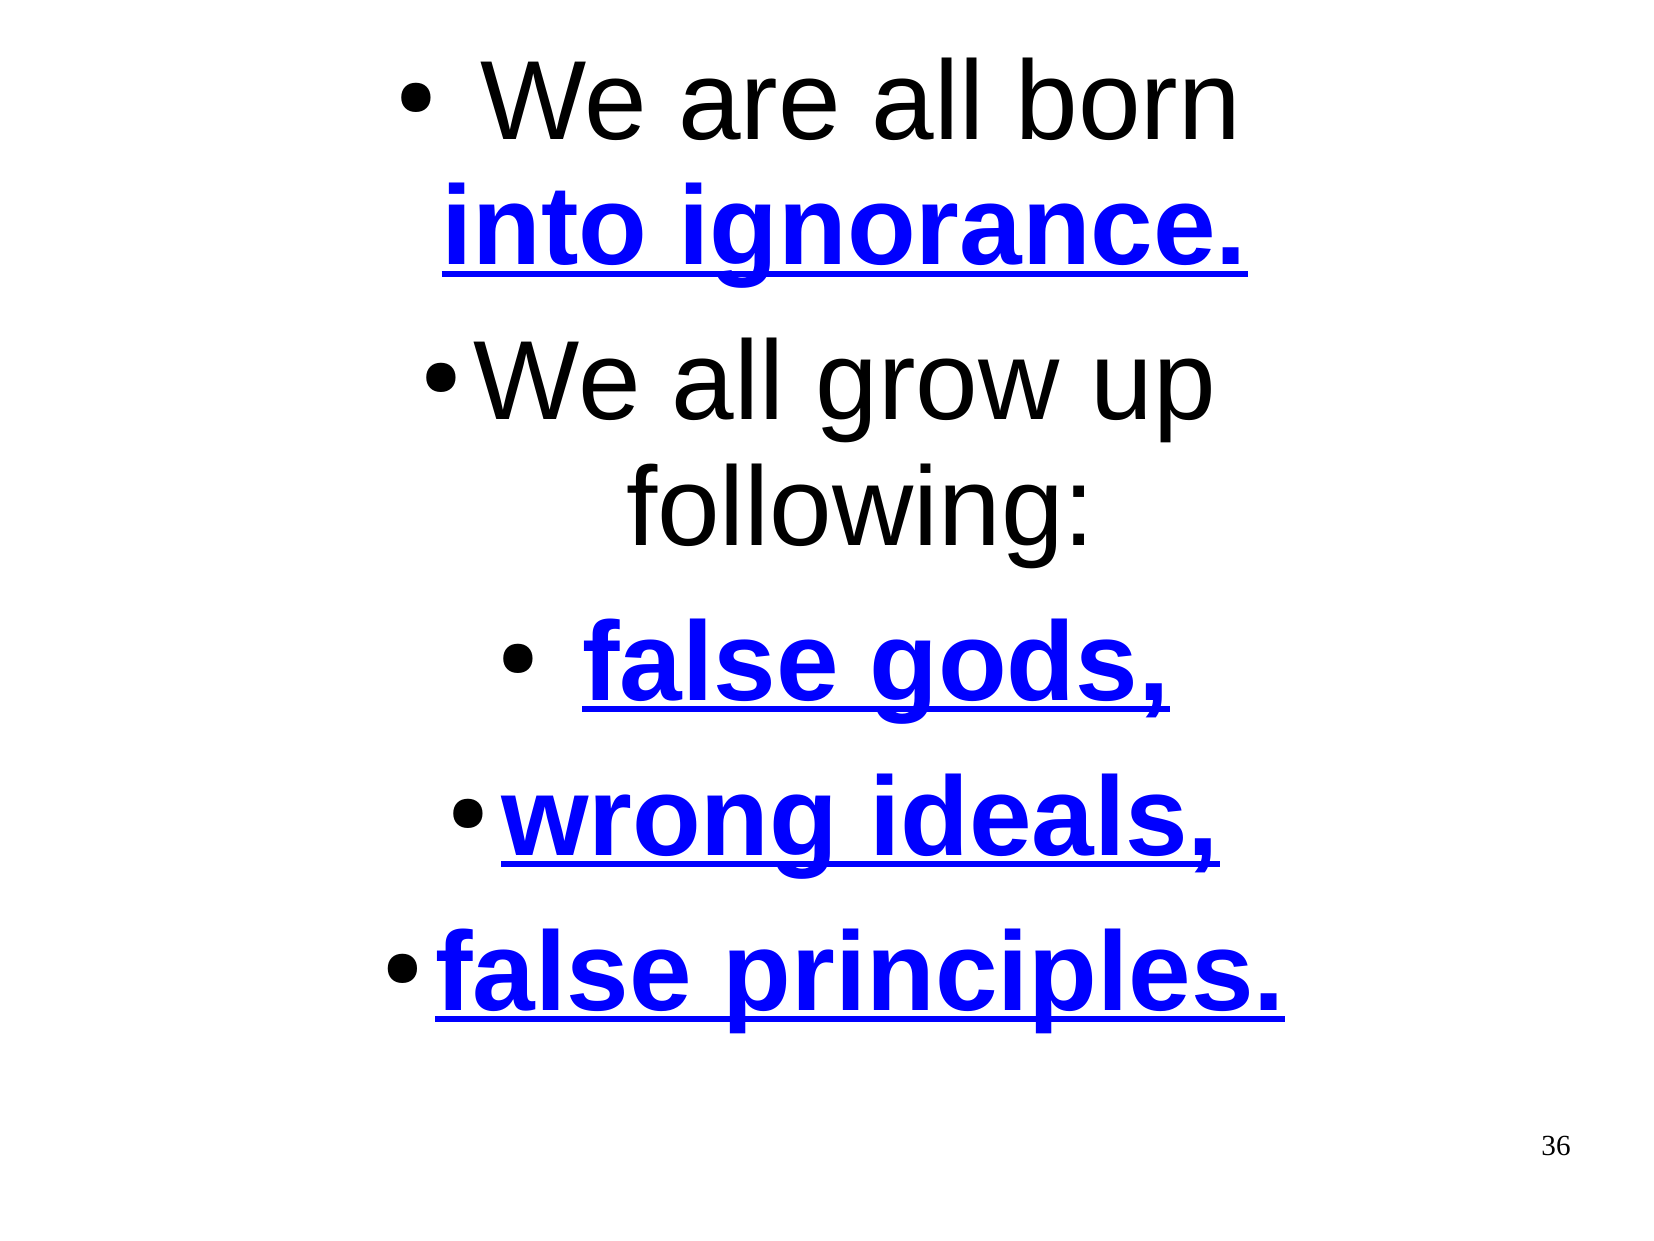

# We are all born into ignorance.
We all grow up
following:
 false gods,
wrong ideals,
false principles.
36